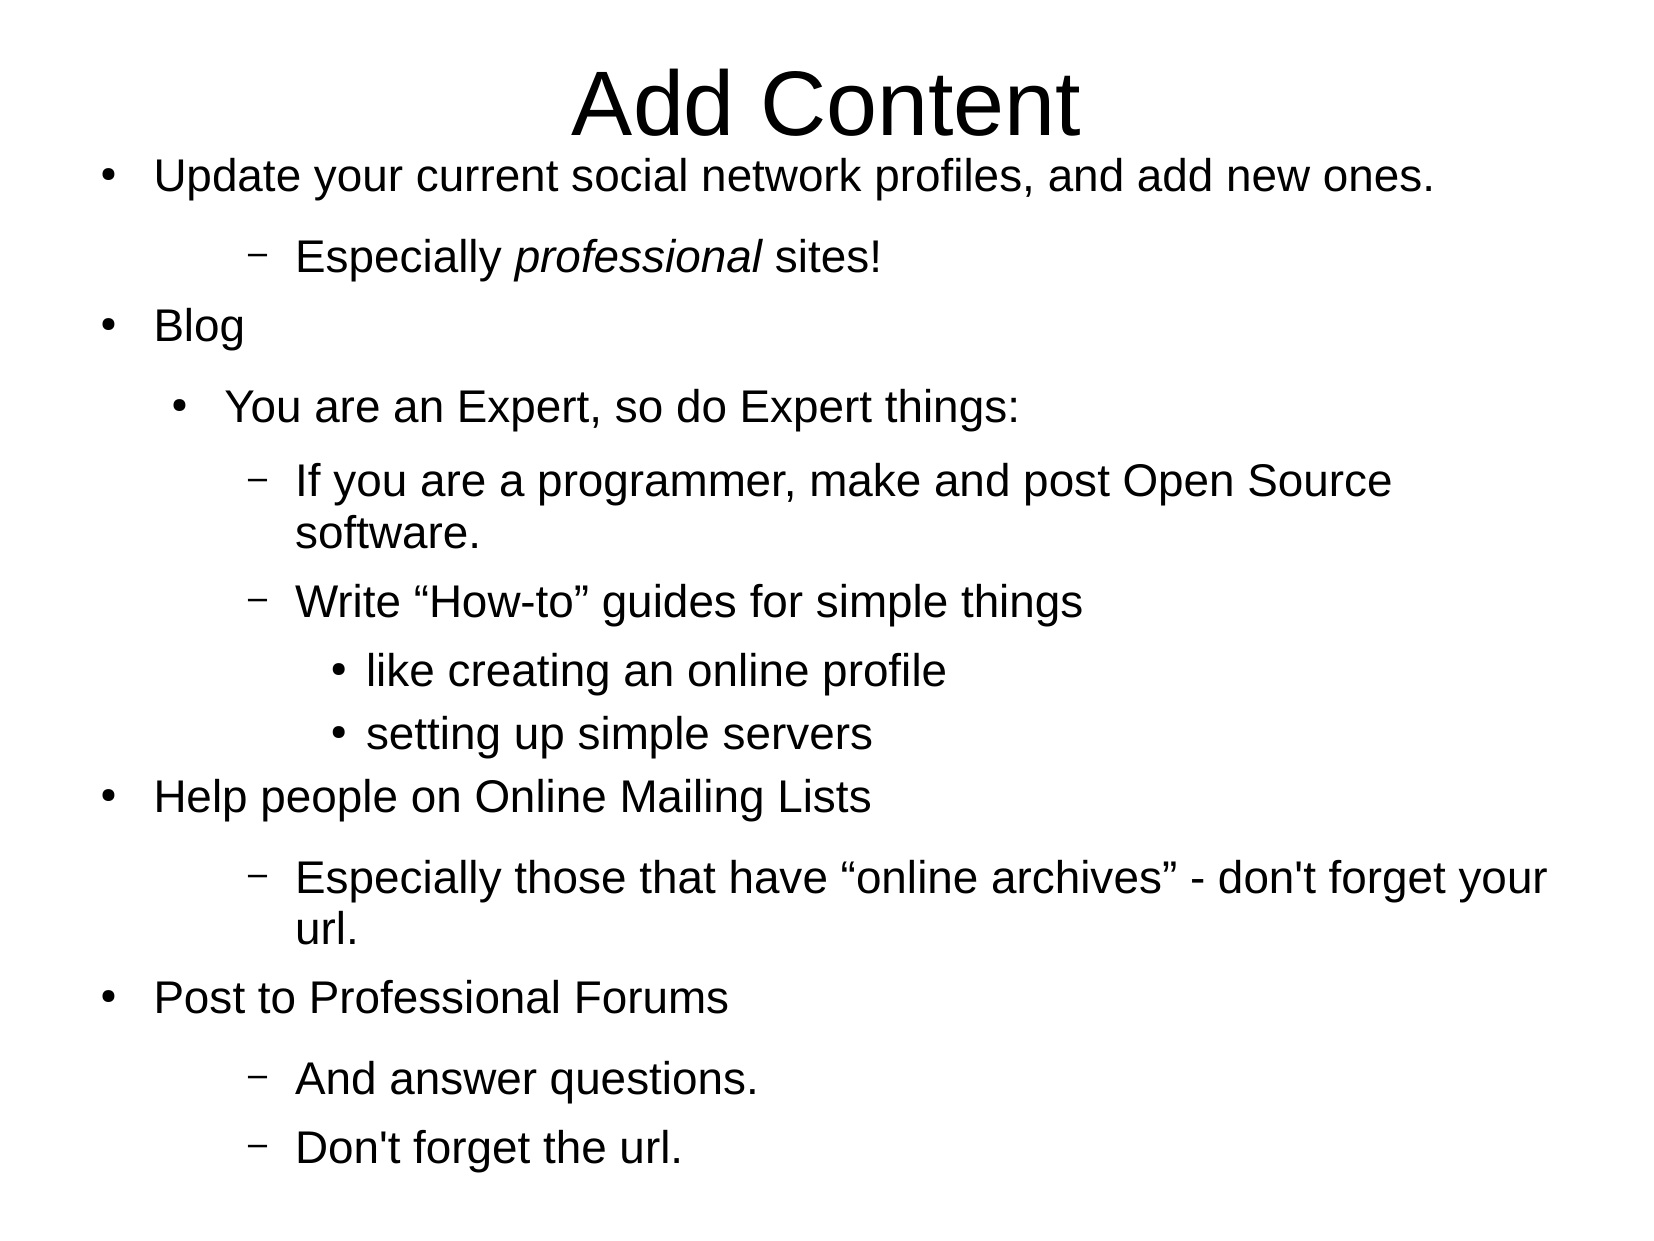

# Add Content
Update your current social network profiles, and add new ones.
Especially professional sites!
Blog
You are an Expert, so do Expert things:
If you are a programmer, make and post Open Source software.
Write “How-to” guides for simple things
like creating an online profile
setting up simple servers
Help people on Online Mailing Lists
Especially those that have “online archives” - don't forget your url.
Post to Professional Forums
And answer questions.
Don't forget the url.